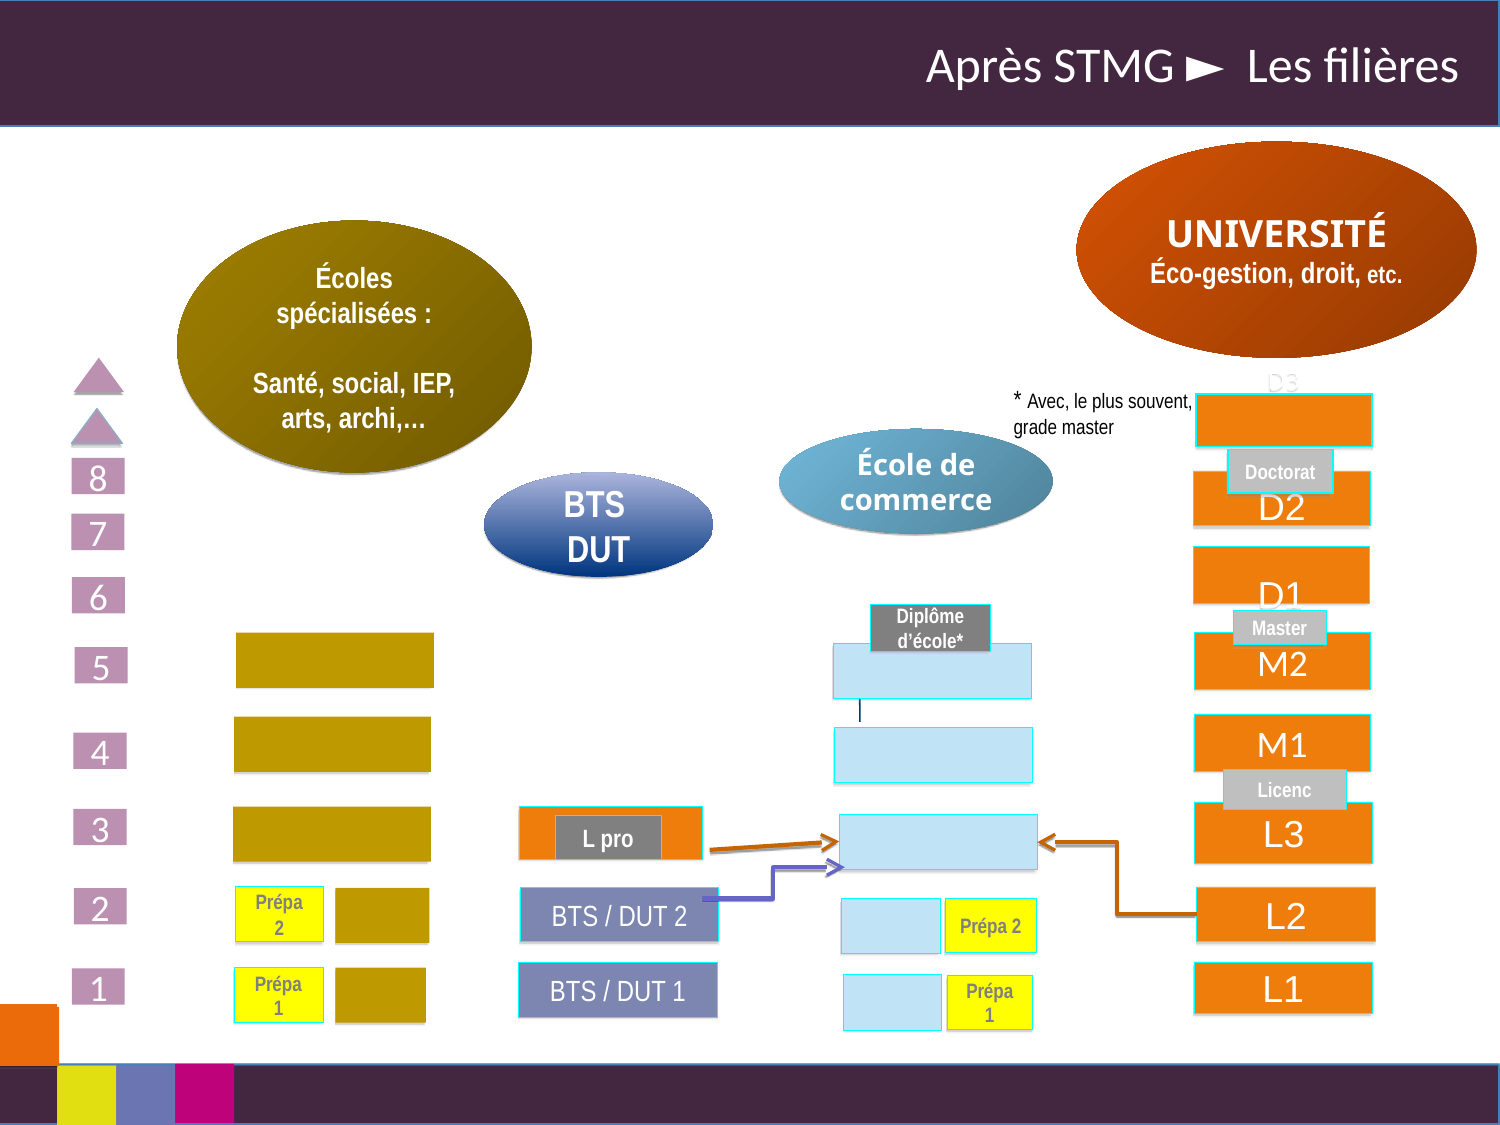

Après STMG ► Les filières
UNIVERSITÉ
Éco-gestion, droit, etc.
Écoles spécialisées :
Santé, social, IEP, arts, archi,…
* Avec, le plus souvent, grade master
D3
École de commerce
Doctorat
8
D2
BTS DUT
7
D1
6
Diplôme d’école*
Master
M2
5
M1
4
Licenc
L3
3
L pro
Prépa 2
L2
BTS / DUT 2
2
Prépa 2
S
L1
BTS / DUT 1
Prépa 1
1
Prépa 1